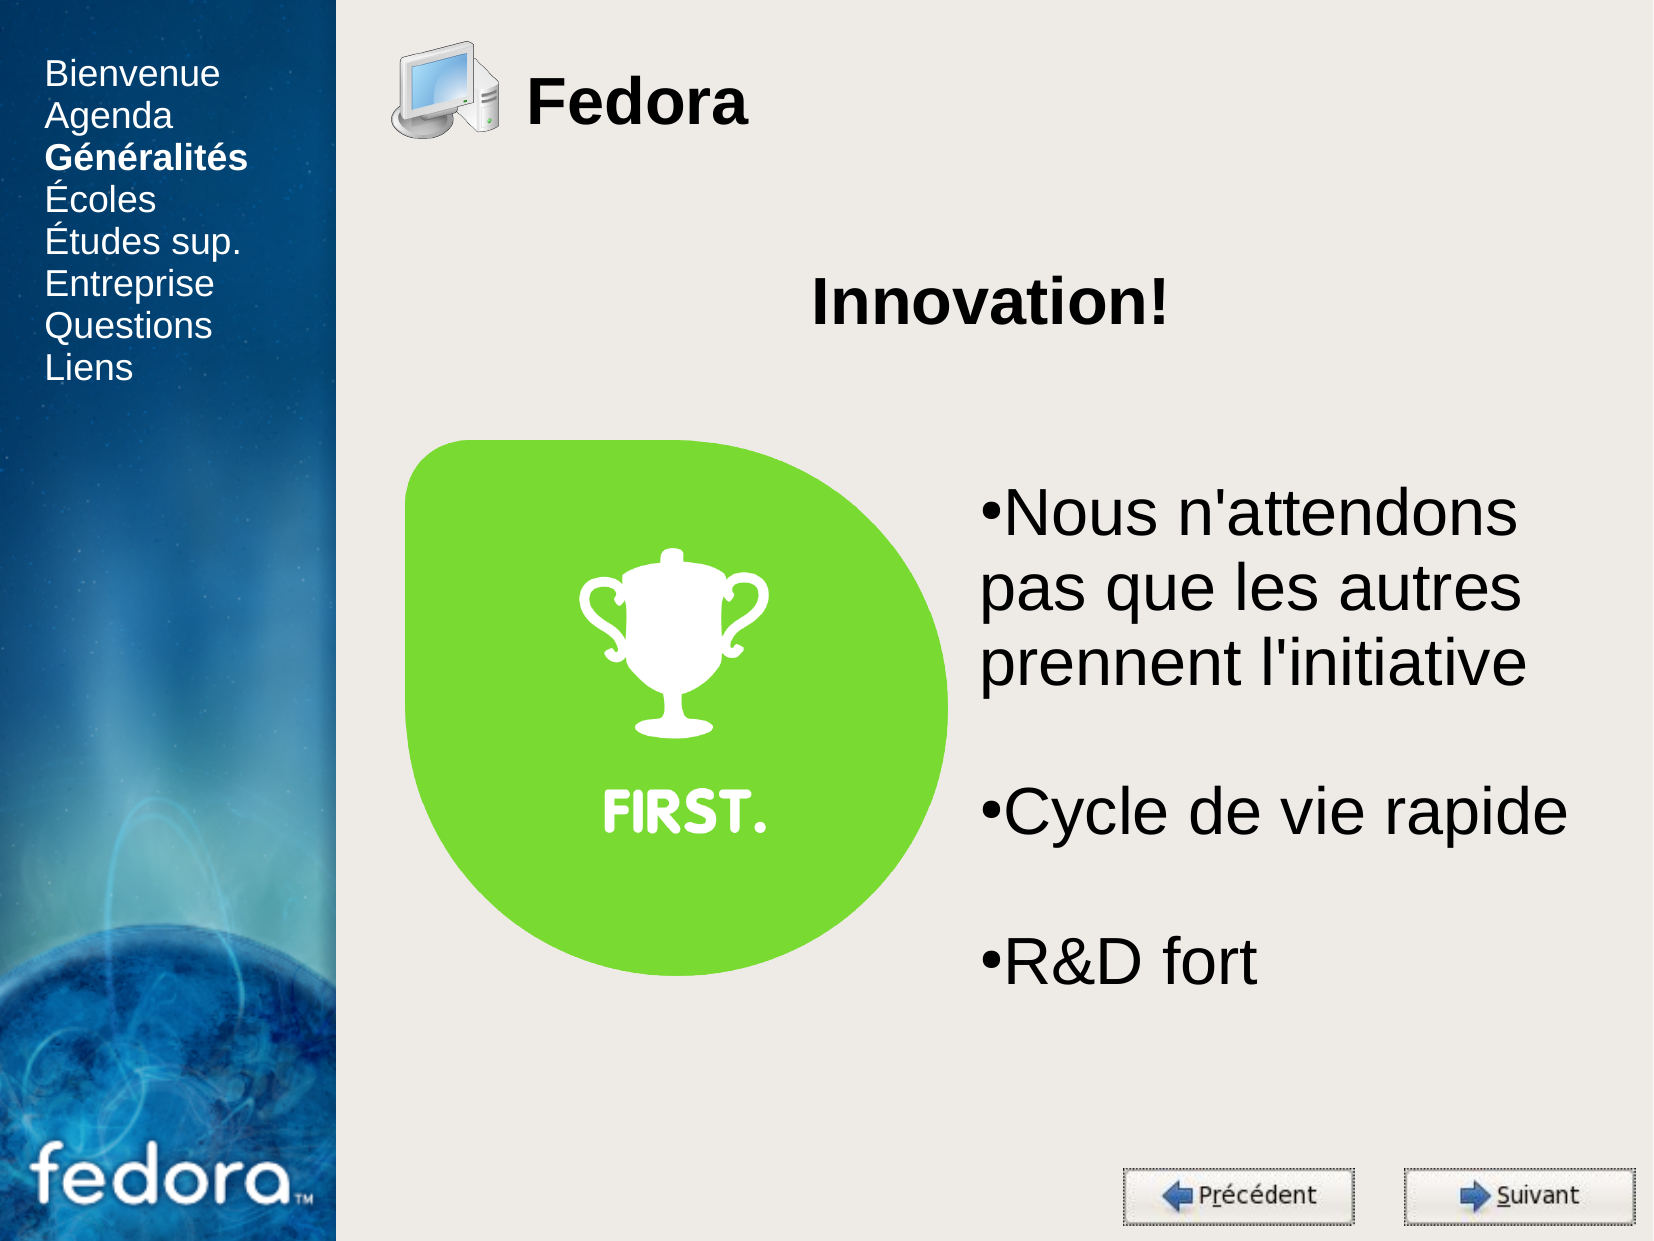

Bienvenue
Agenda
Généralités
Écoles
Études sup.
Entreprise
Questions
Liens
# Agenda
Fedora
Innovation!
Nous n'attendons pas que les autres prennent l'initiative
Cycle de vie rapide
R&D fort